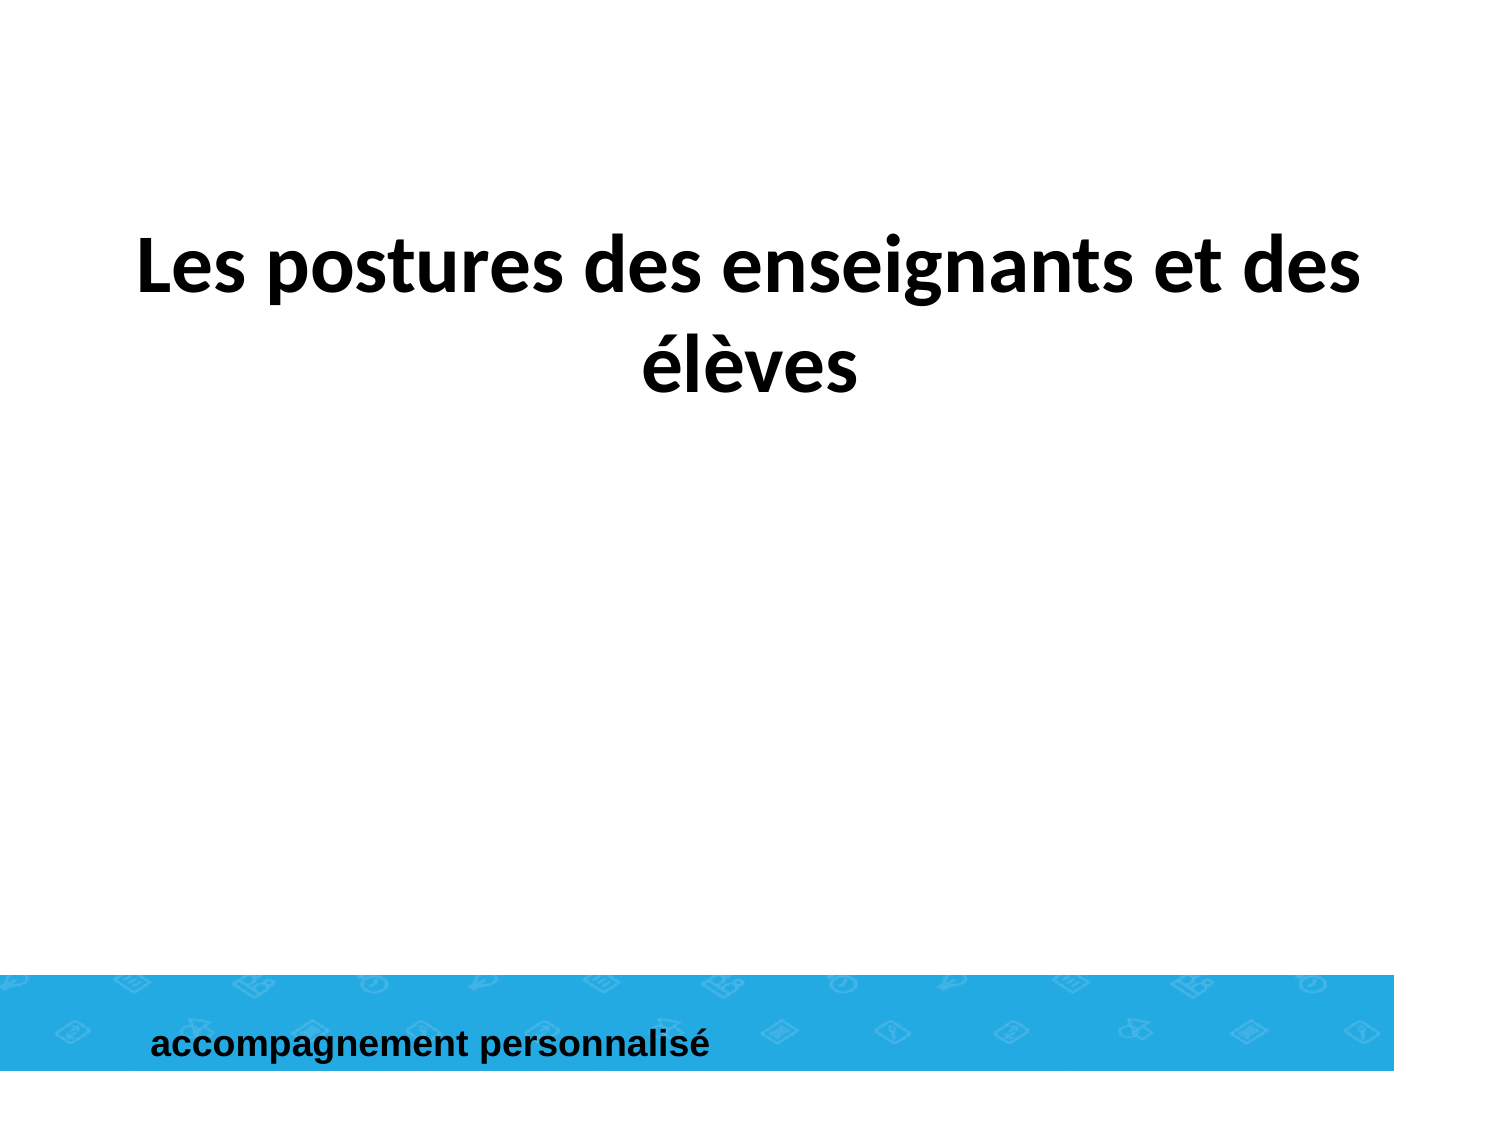

# Les postures des enseignants et des élèves
accompagnement personnalisé